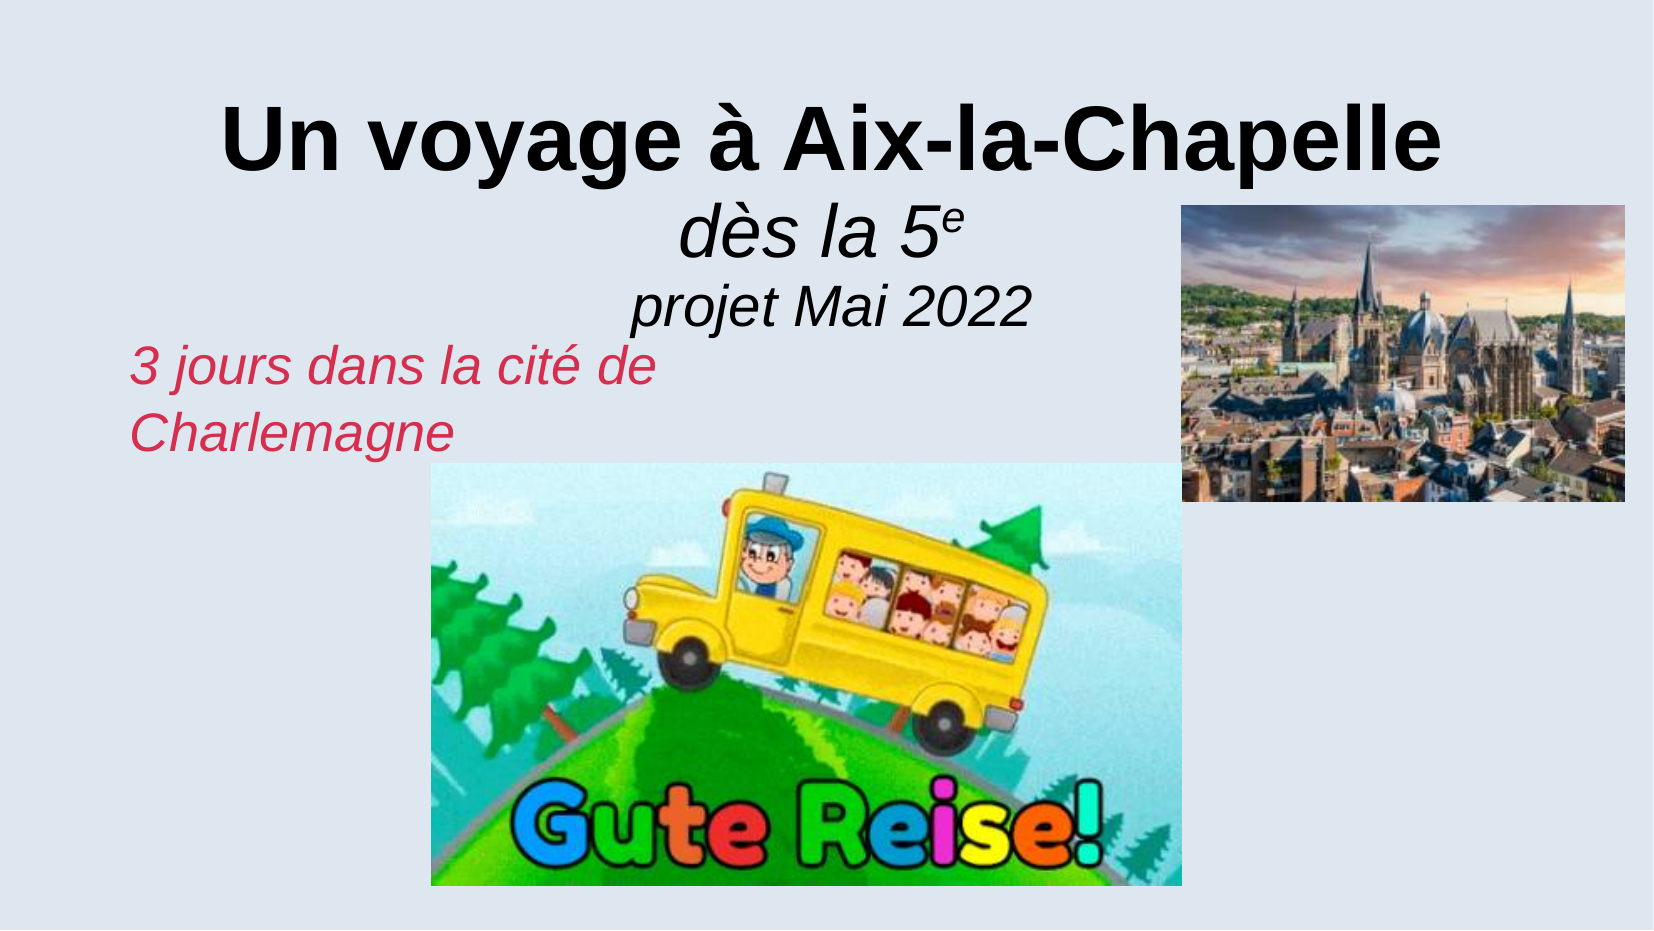

# Un voyage à Aix-la-Chapelle dès la 5e projet Mai 2022
3 jours dans la cité de
Charlemagne